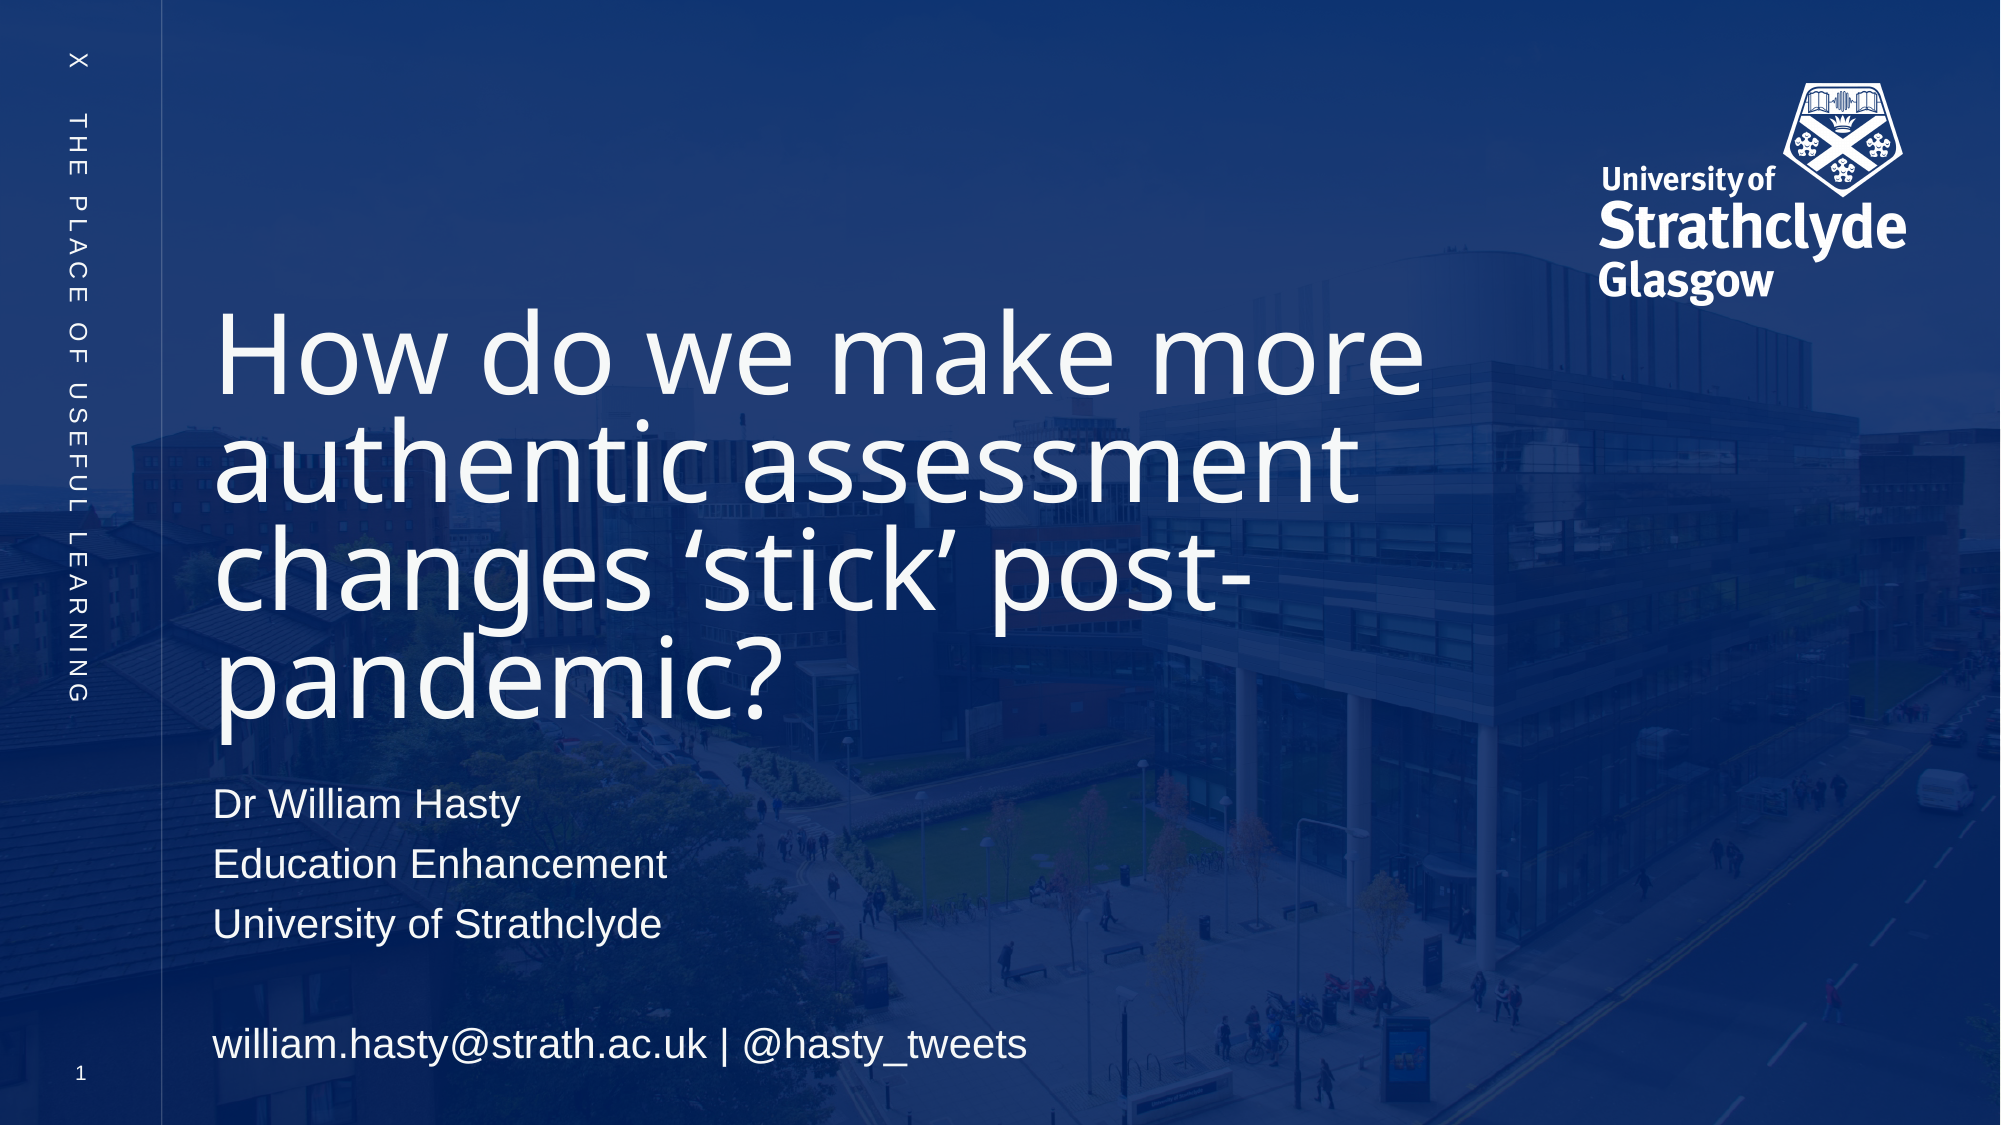

How do we make more authentic assessment changes ‘stick’ post-pandemic?
X THE PLACE OF USEFUL LEARNING
Dr William Hasty
Education Enhancement
University of Strathclyde
william.hasty@strath.ac.uk | @hasty_tweets